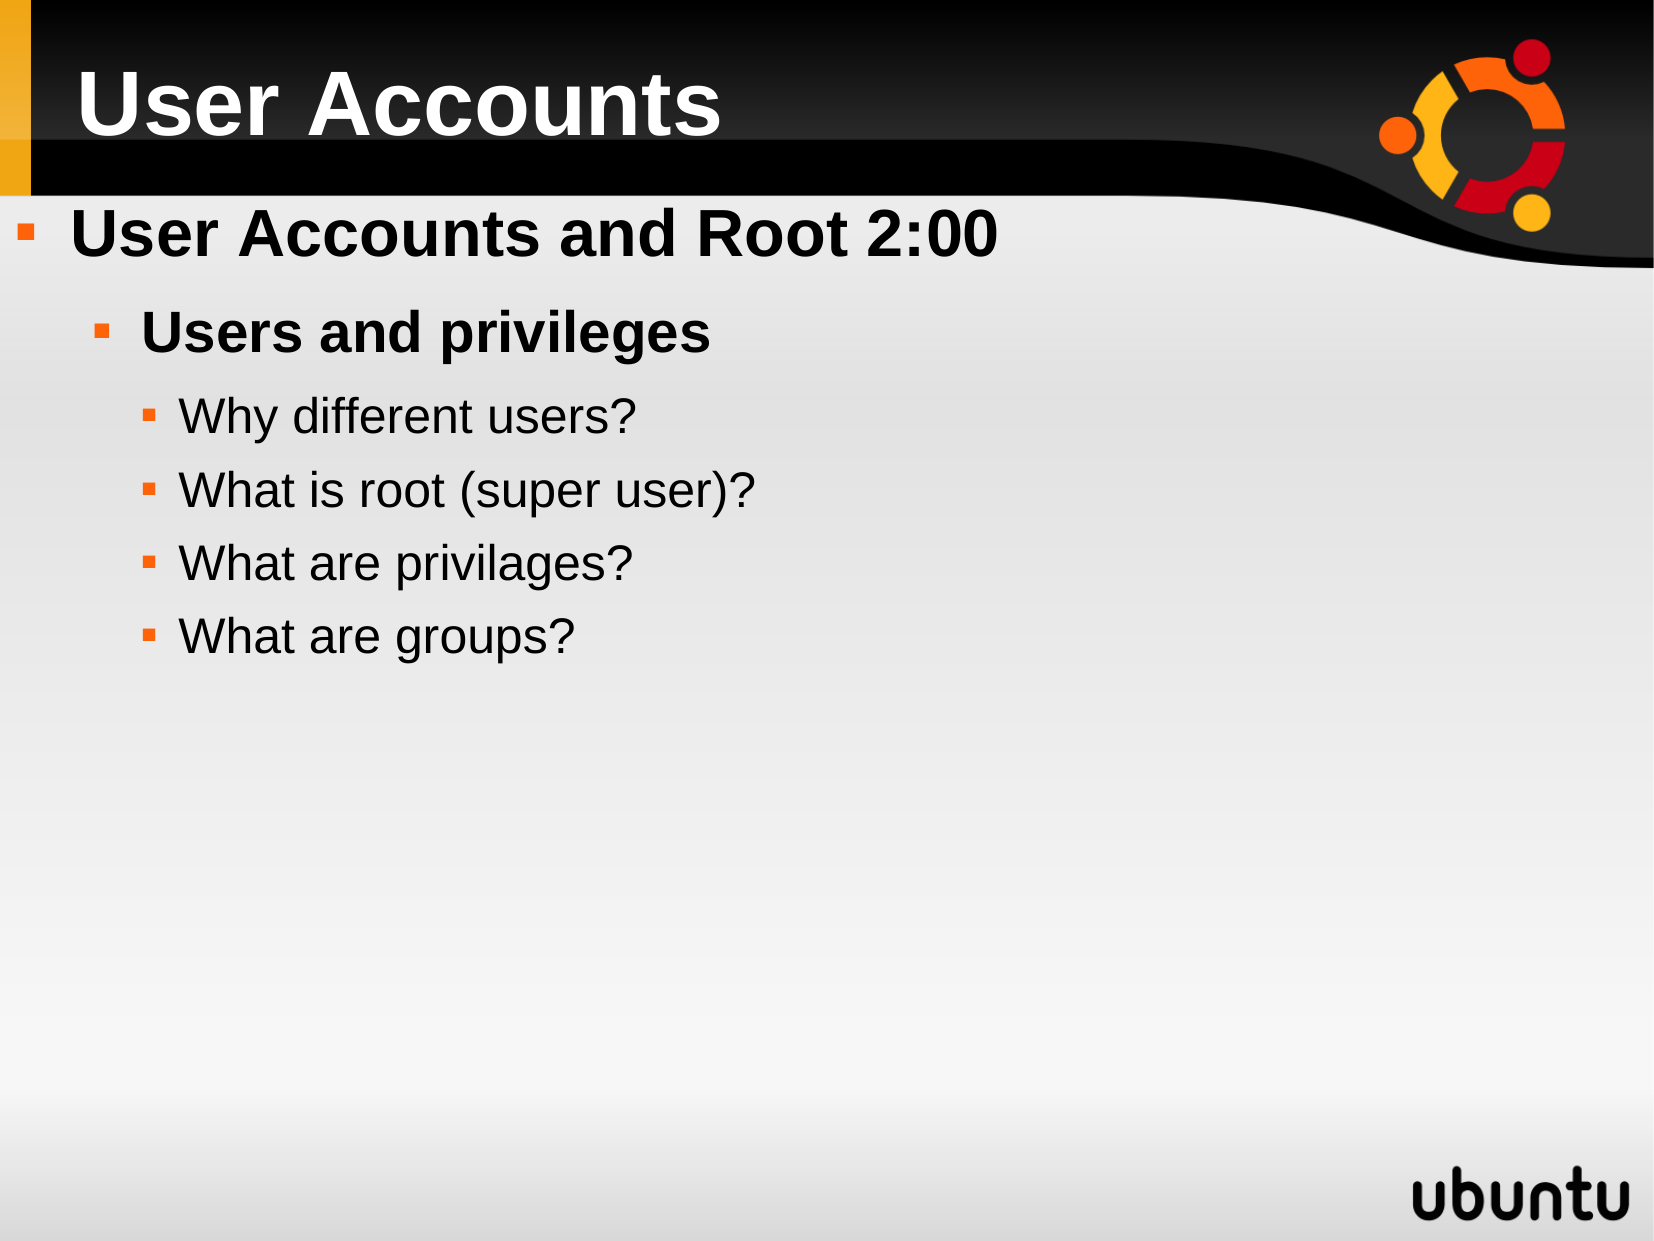

# User Accounts
User Accounts and Root 2:00
Users and privileges
Why different users?
What is root (super user)?
What are privilages?
What are groups?